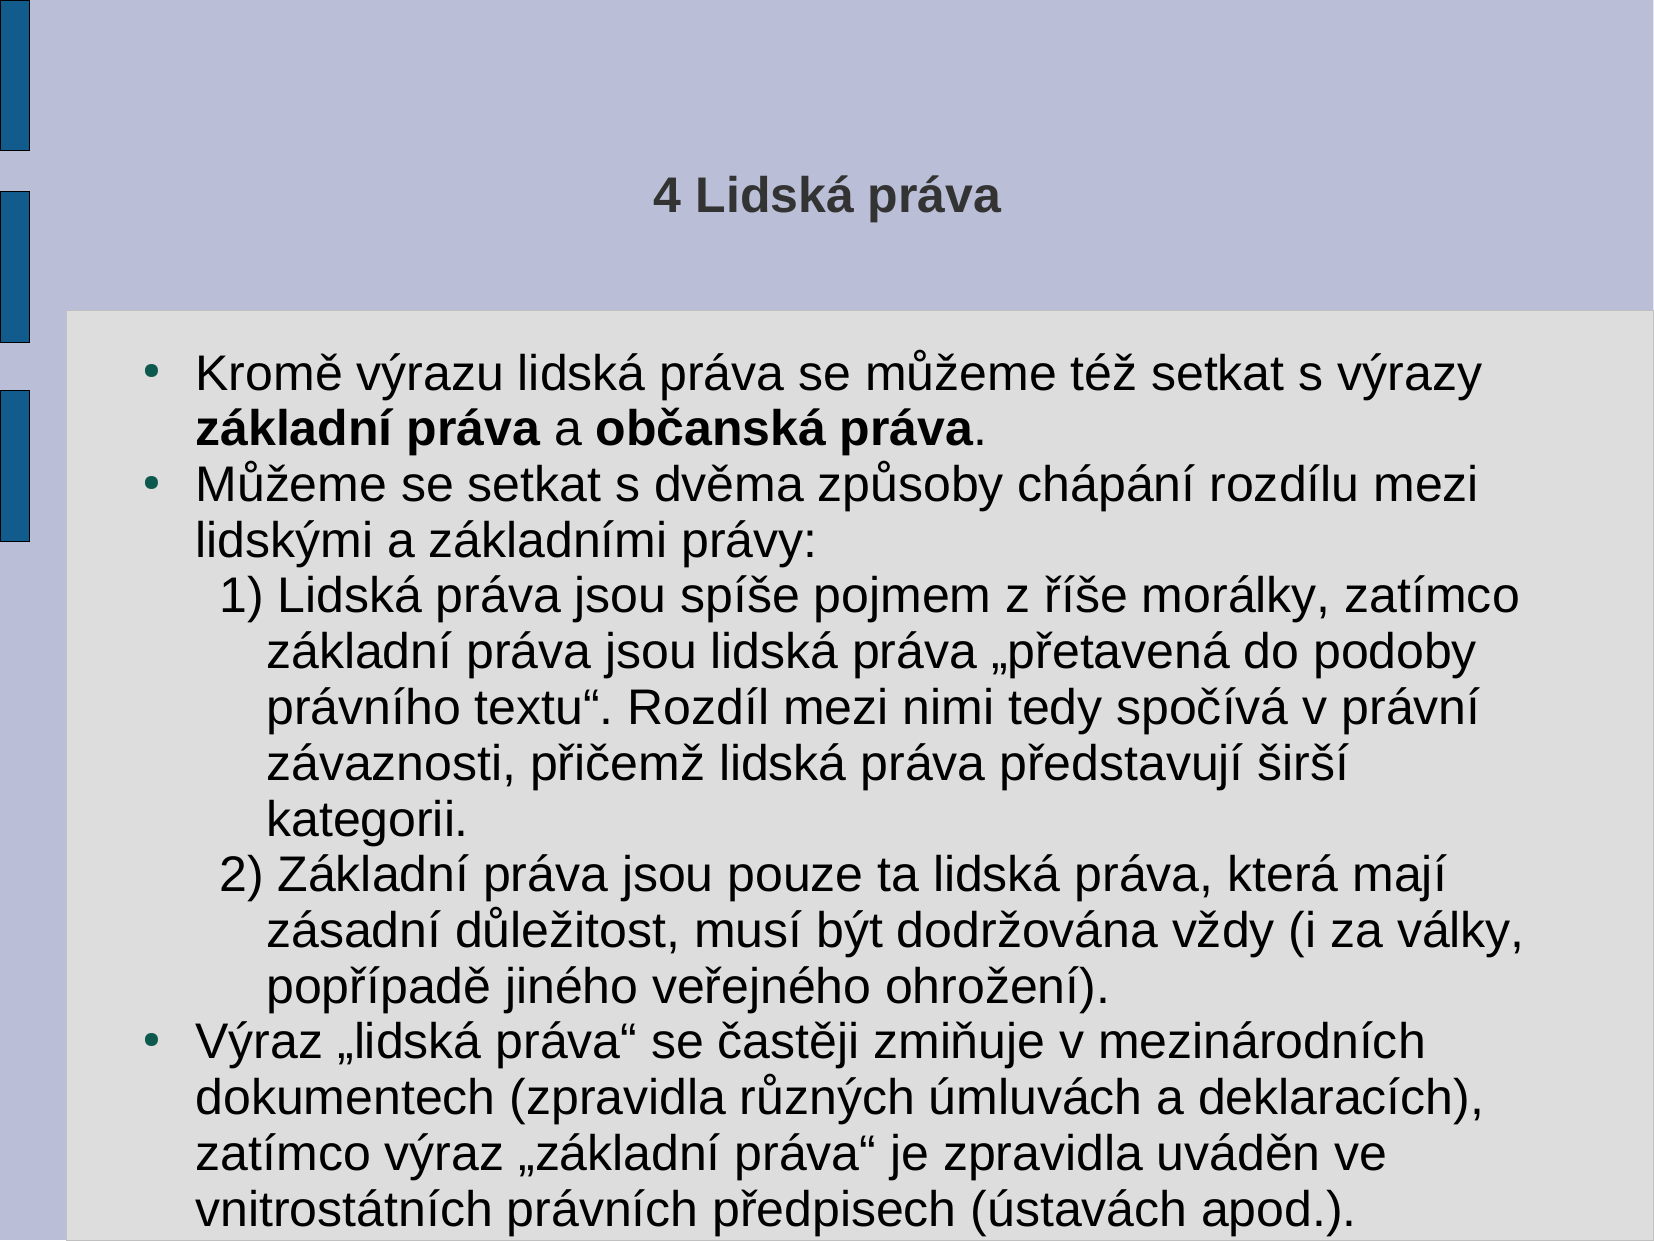

# 4 Lidská práva
Kromě výrazu lidská práva se můžeme též setkat s výrazy základní práva a občanská práva.
Můžeme se setkat s dvěma způsoby chápání rozdílu mezi lidskými a základními právy:
1) Lidská práva jsou spíše pojmem z říše morálky, zatímco základní práva jsou lidská práva „přetavená do podoby právního textu“. Rozdíl mezi nimi tedy spočívá v právní závaznosti, přičemž lidská práva představují širší kategorii.
2) Základní práva jsou pouze ta lidská práva, která mají zásadní důležitost, musí být dodržována vždy (i za války, popřípadě jiného veřejného ohrožení).
Výraz „lidská práva“ se častěji zmiňuje v mezinárodních dokumentech (zpravidla různých úmluvách a deklaracích), zatímco výraz „základní práva“ je zpravidla uváděn ve vnitrostátních právních předpisech (ústavách apod.).